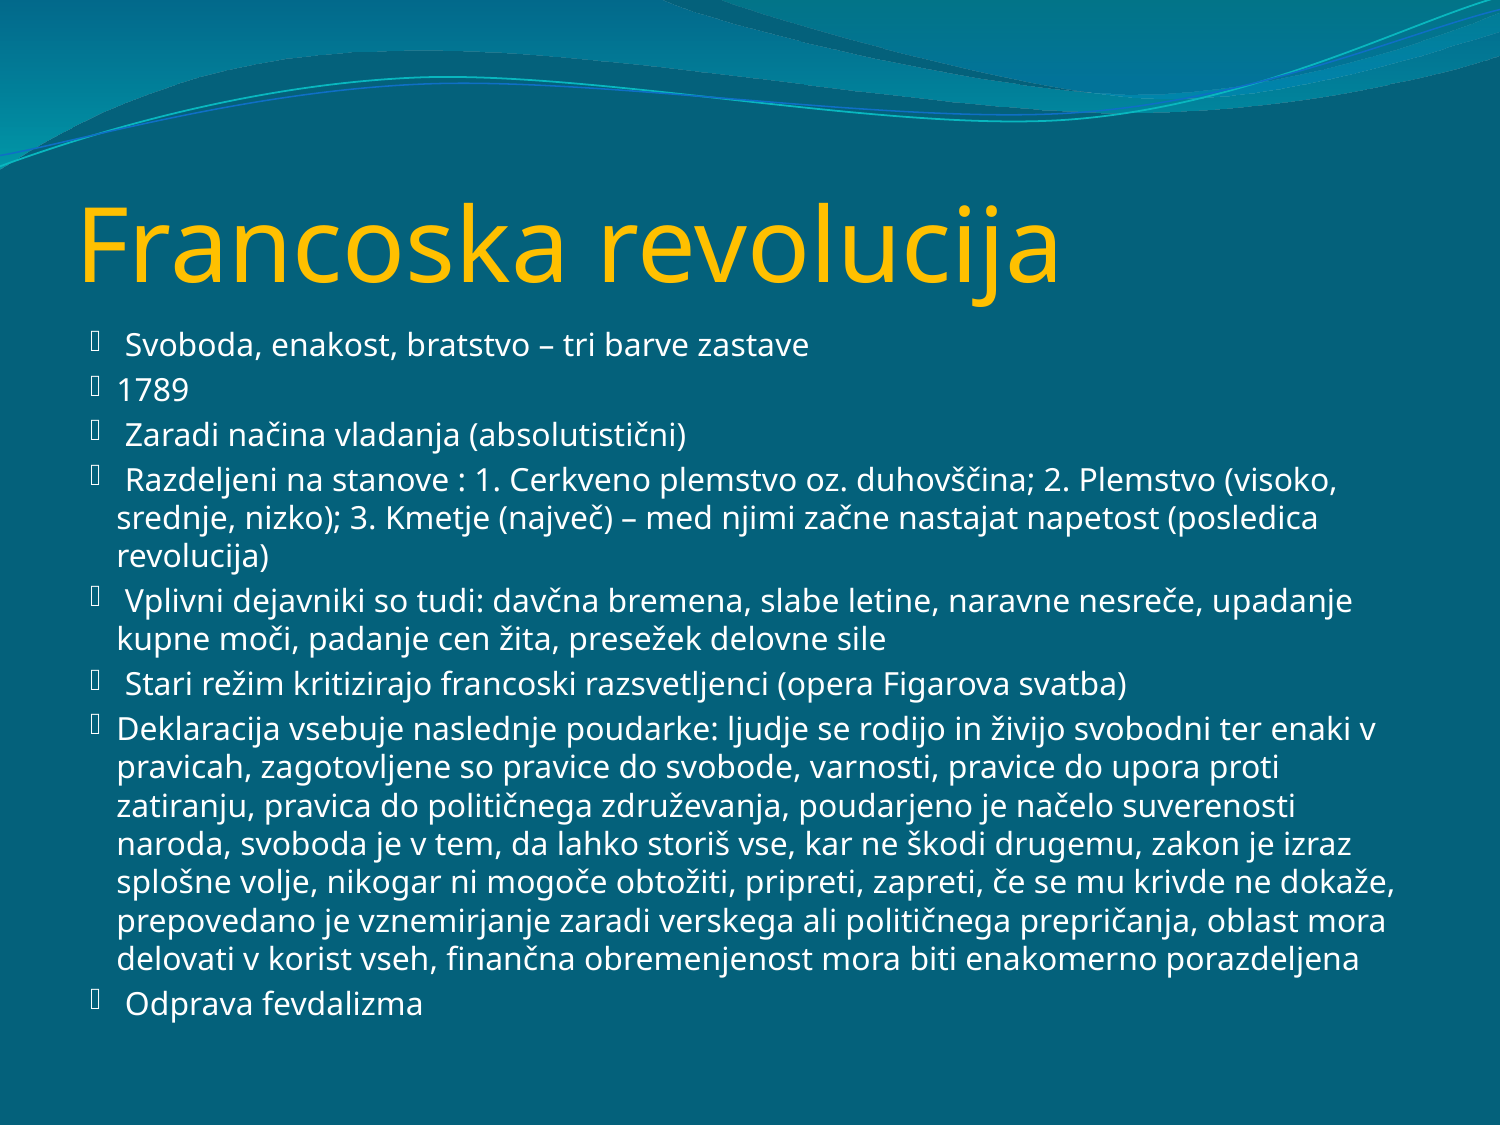

# Francoska revolucija
 Svoboda, enakost, bratstvo – tri barve zastave
1789
 Zaradi načina vladanja (absolutistični)
 Razdeljeni na stanove : 1. Cerkveno plemstvo oz. duhovščina; 2. Plemstvo (visoko, srednje, nizko); 3. Kmetje (največ) – med njimi začne nastajat napetost (posledica revolucija)
 Vplivni dejavniki so tudi: davčna bremena, slabe letine, naravne nesreče, upadanje kupne moči, padanje cen žita, presežek delovne sile
 Stari režim kritizirajo francoski razsvetljenci (opera Figarova svatba)
Deklaracija vsebuje naslednje poudarke: ljudje se rodijo in živijo svobodni ter enaki v pravicah, zagotovljene so pravice do svobode, varnosti, pravice do upora proti zatiranju, pravica do političnega združevanja, poudarjeno je načelo suverenosti naroda, svoboda je v tem, da lahko storiš vse, kar ne škodi drugemu, zakon je izraz splošne volje, nikogar ni mogoče obtožiti, pripreti, zapreti, če se mu krivde ne dokaže, prepovedano je vznemirjanje zaradi verskega ali političnega prepričanja, oblast mora delovati v korist vseh, finančna obremenjenost mora biti enakomerno porazdeljena
 Odprava fevdalizma